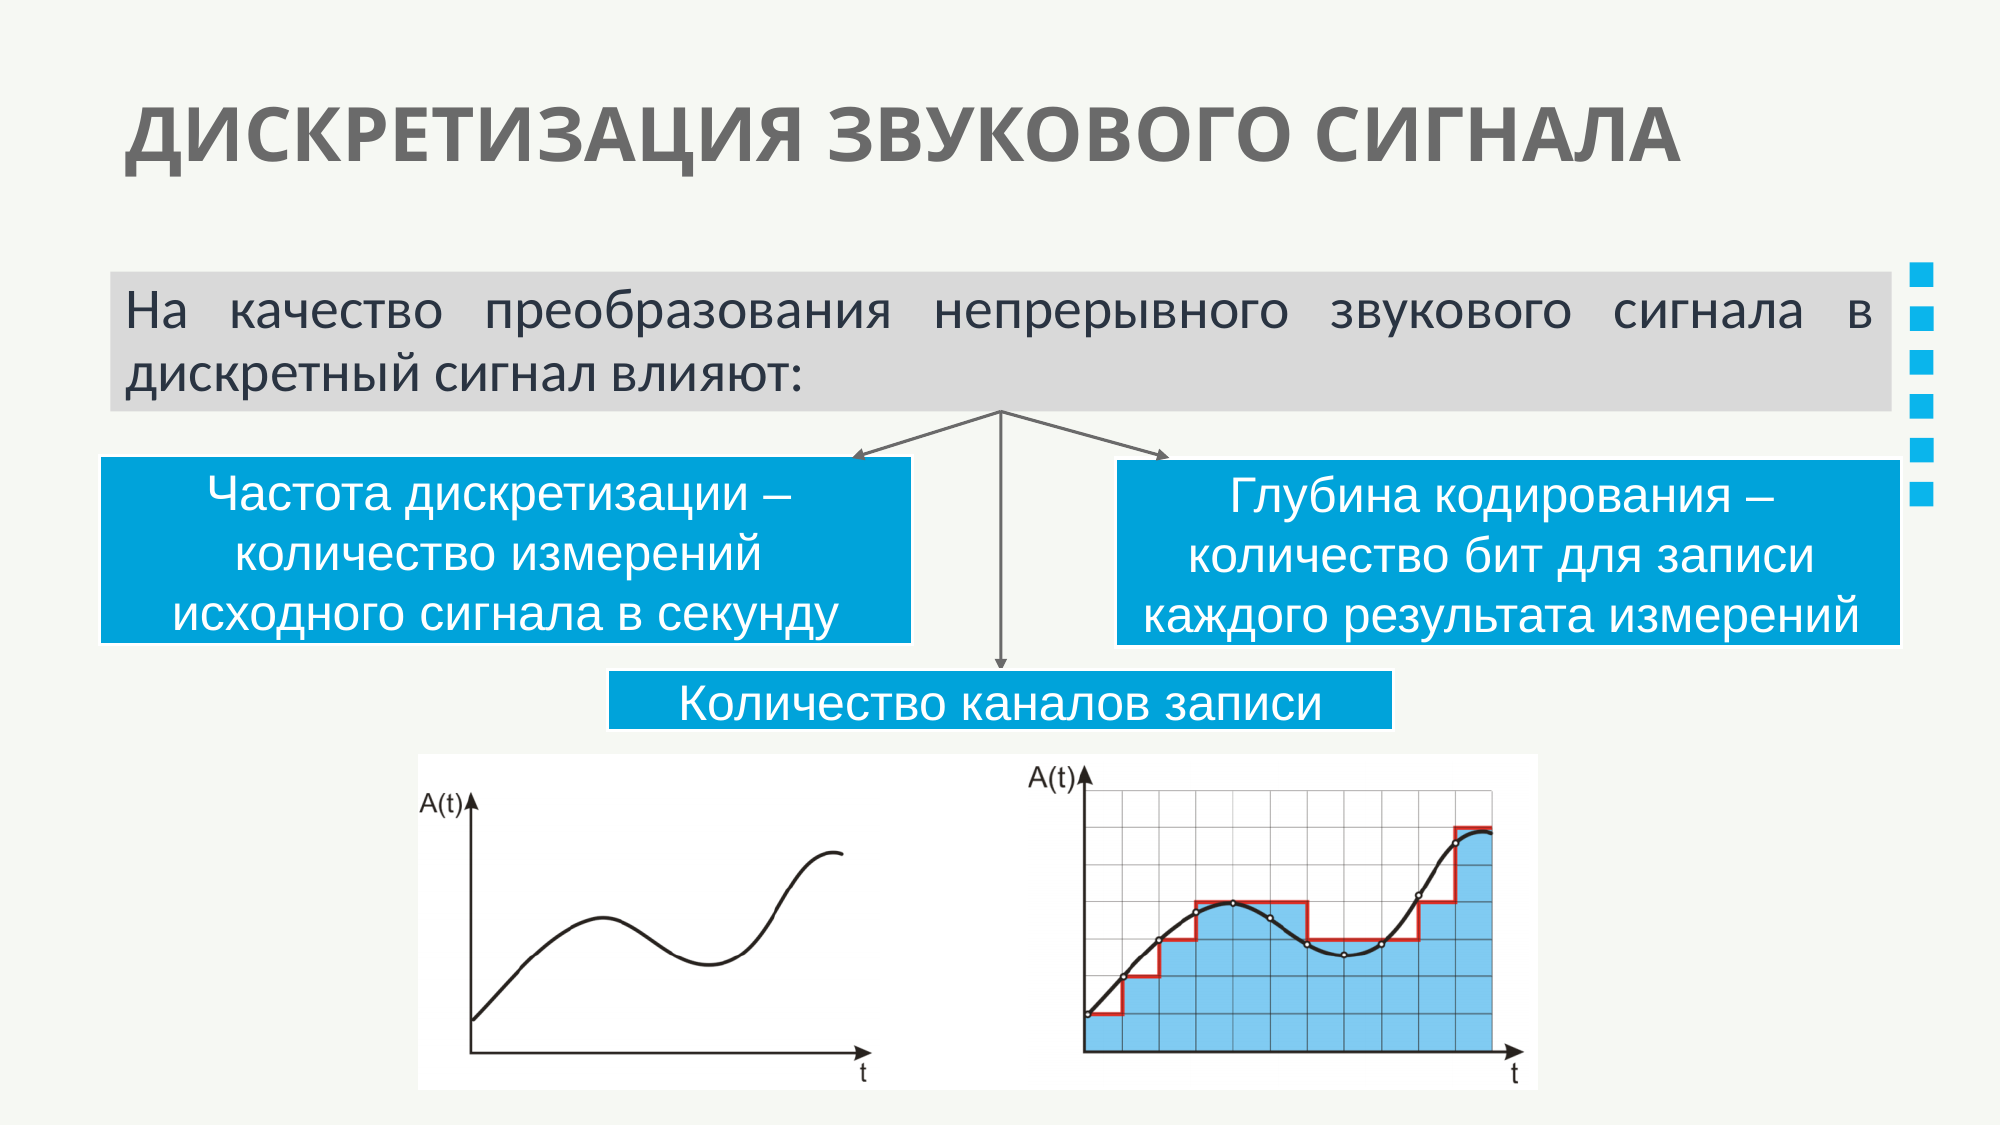

# ДИСКРЕТИЗАЦИЯ ЗВУКОВОГО СИГНАЛА
На качество преобразования непрерывного звукового сигнала в дискретный сигнал влияют:
Частота дискретизации –
количество измерений
исходного сигнала в секунду
Глубина кодирования –
количество бит для записи
каждого результата измерений
Количество каналов записи